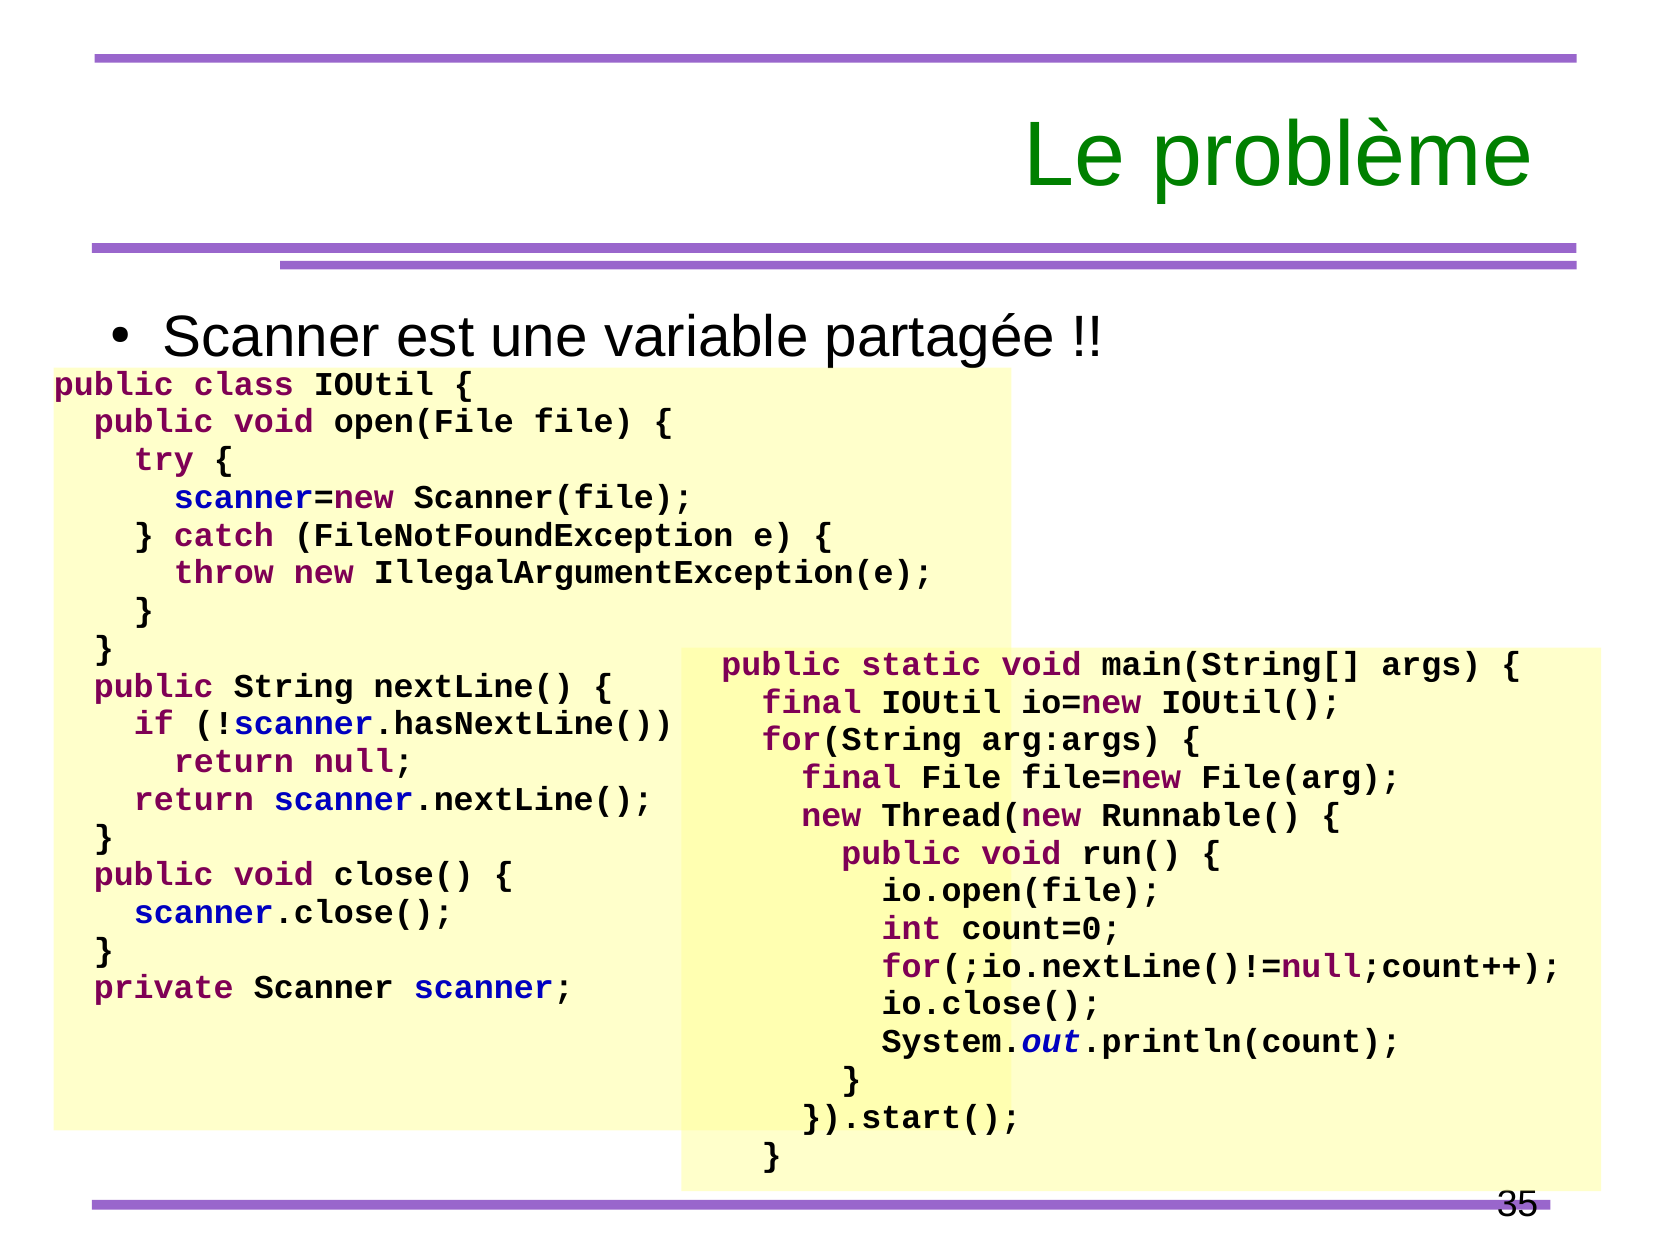

# Le problème
Scanner est une variable partagée !!
public class IOUtil {
 public void open(File file) {
 try {
 scanner=new Scanner(file);
 } catch (FileNotFoundException e) {
 throw new IllegalArgumentException(e);
 }
 }
 public String nextLine() {
 if (!scanner.hasNextLine())
 return null;
 return scanner.nextLine();
 }
 public void close() {
 scanner.close();
 }
 private Scanner scanner;
 public static void main(String[] args) {
 final IOUtil io=new IOUtil();
 for(String arg:args) {
 final File file=new File(arg);
 new Thread(new Runnable() {
 public void run() {
 io.open(file);
 int count=0;
 for(;io.nextLine()!=null;count++);
 io.close();
 System.out.println(count);
 }
 }).start();
 }
 }